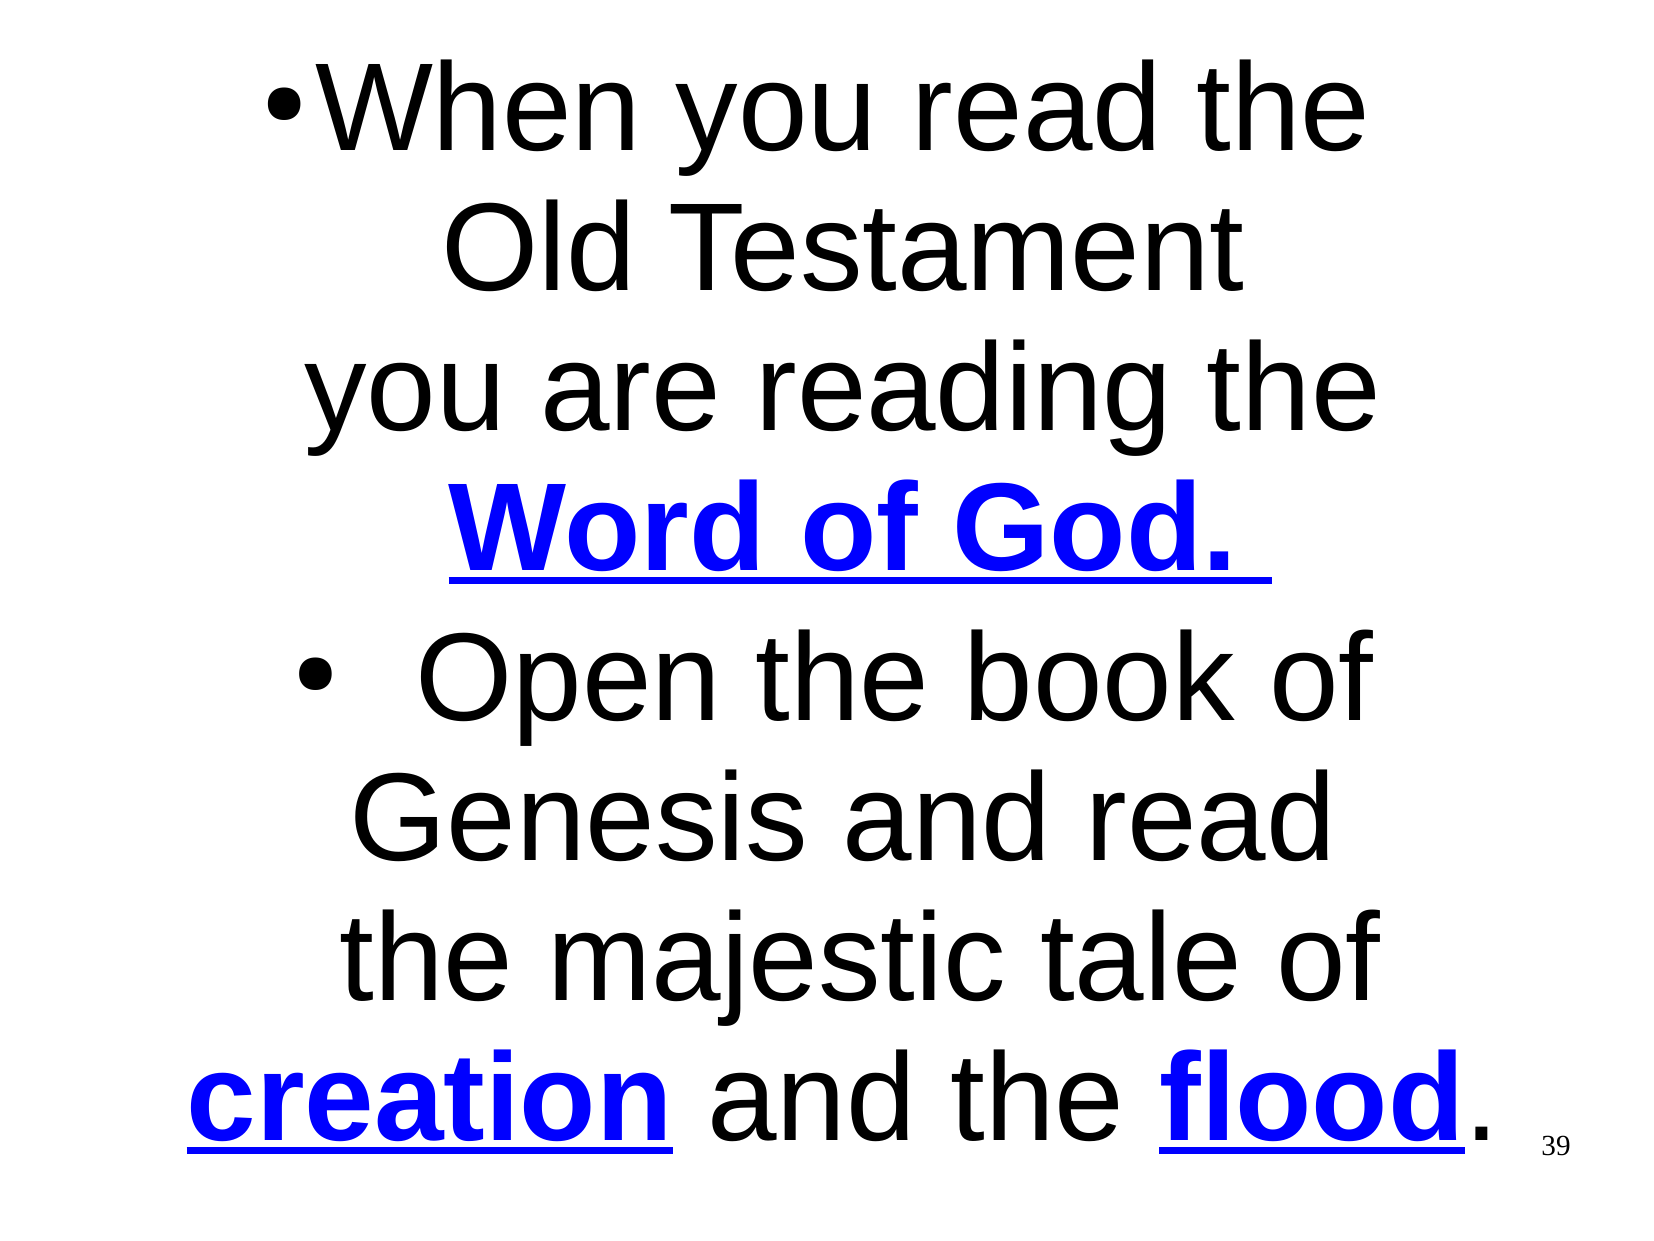

# When you read the Old Testament you are reading the Word of God.
 Open the book of Genesis and read
the majestic tale of creation and the flood.
39